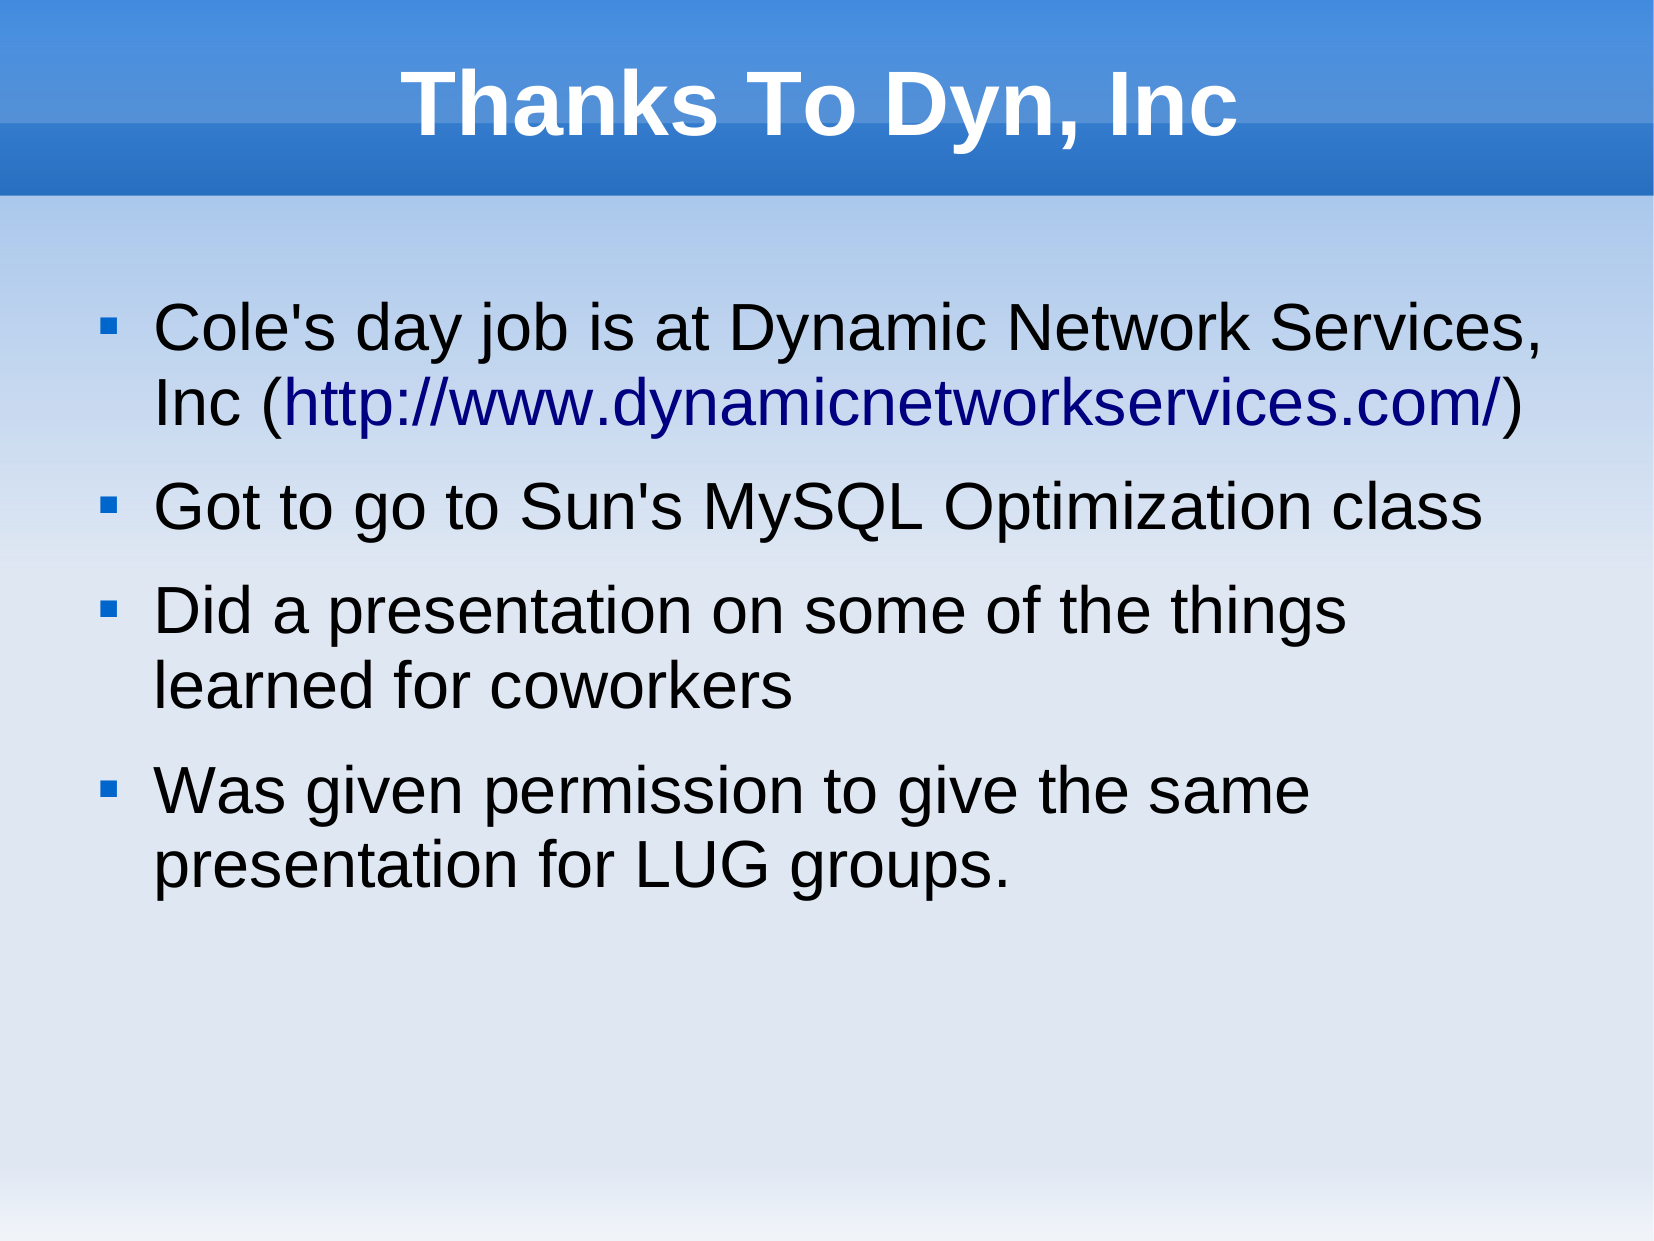

# Thanks To Dyn, Inc
Cole's day job is at Dynamic Network Services, Inc (http://www.dynamicnetworkservices.com/)
Got to go to Sun's MySQL Optimization class
Did a presentation on some of the things learned for coworkers
Was given permission to give the same presentation for LUG groups.